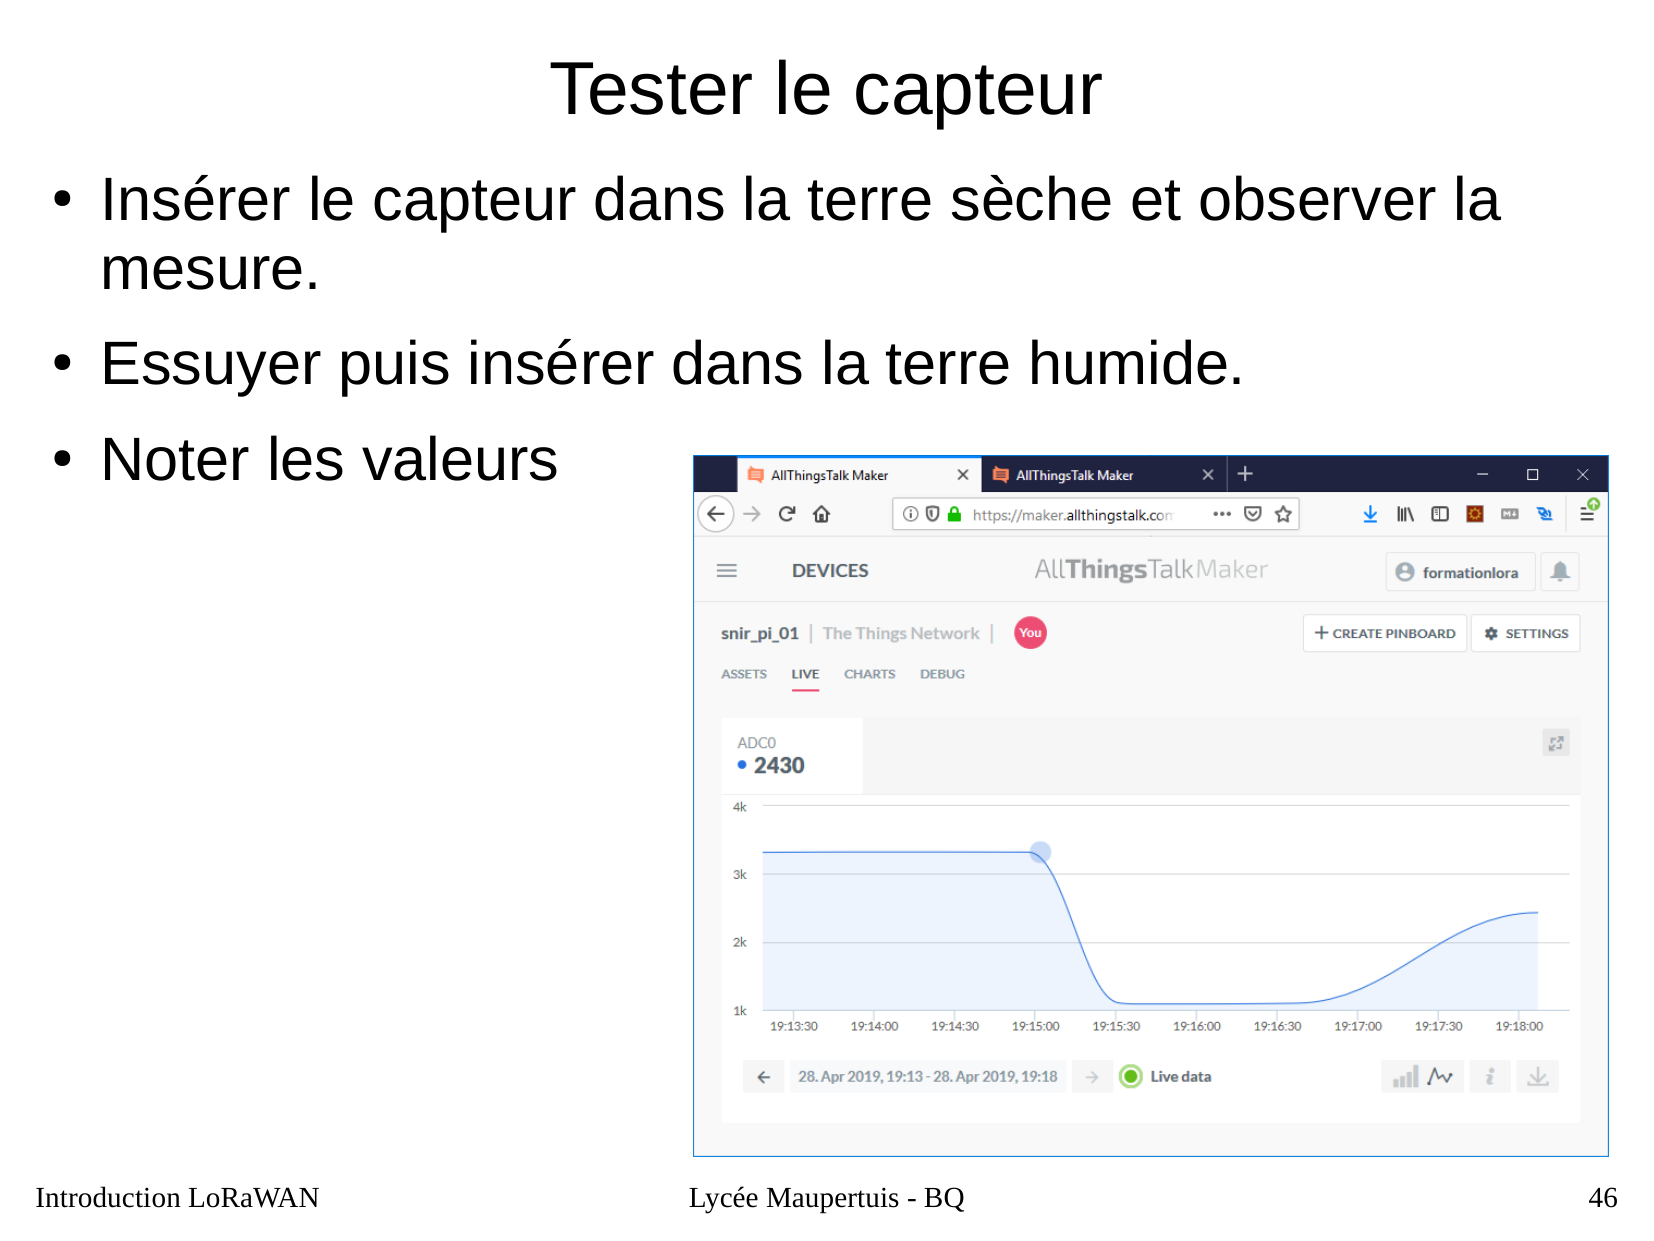

# Tester le capteur
Insérer le capteur dans la terre sèche et observer la mesure.
Essuyer puis insérer dans la terre humide.
Noter les valeurs
Introduction LoRaWAN
Lycée Maupertuis - BQ
46